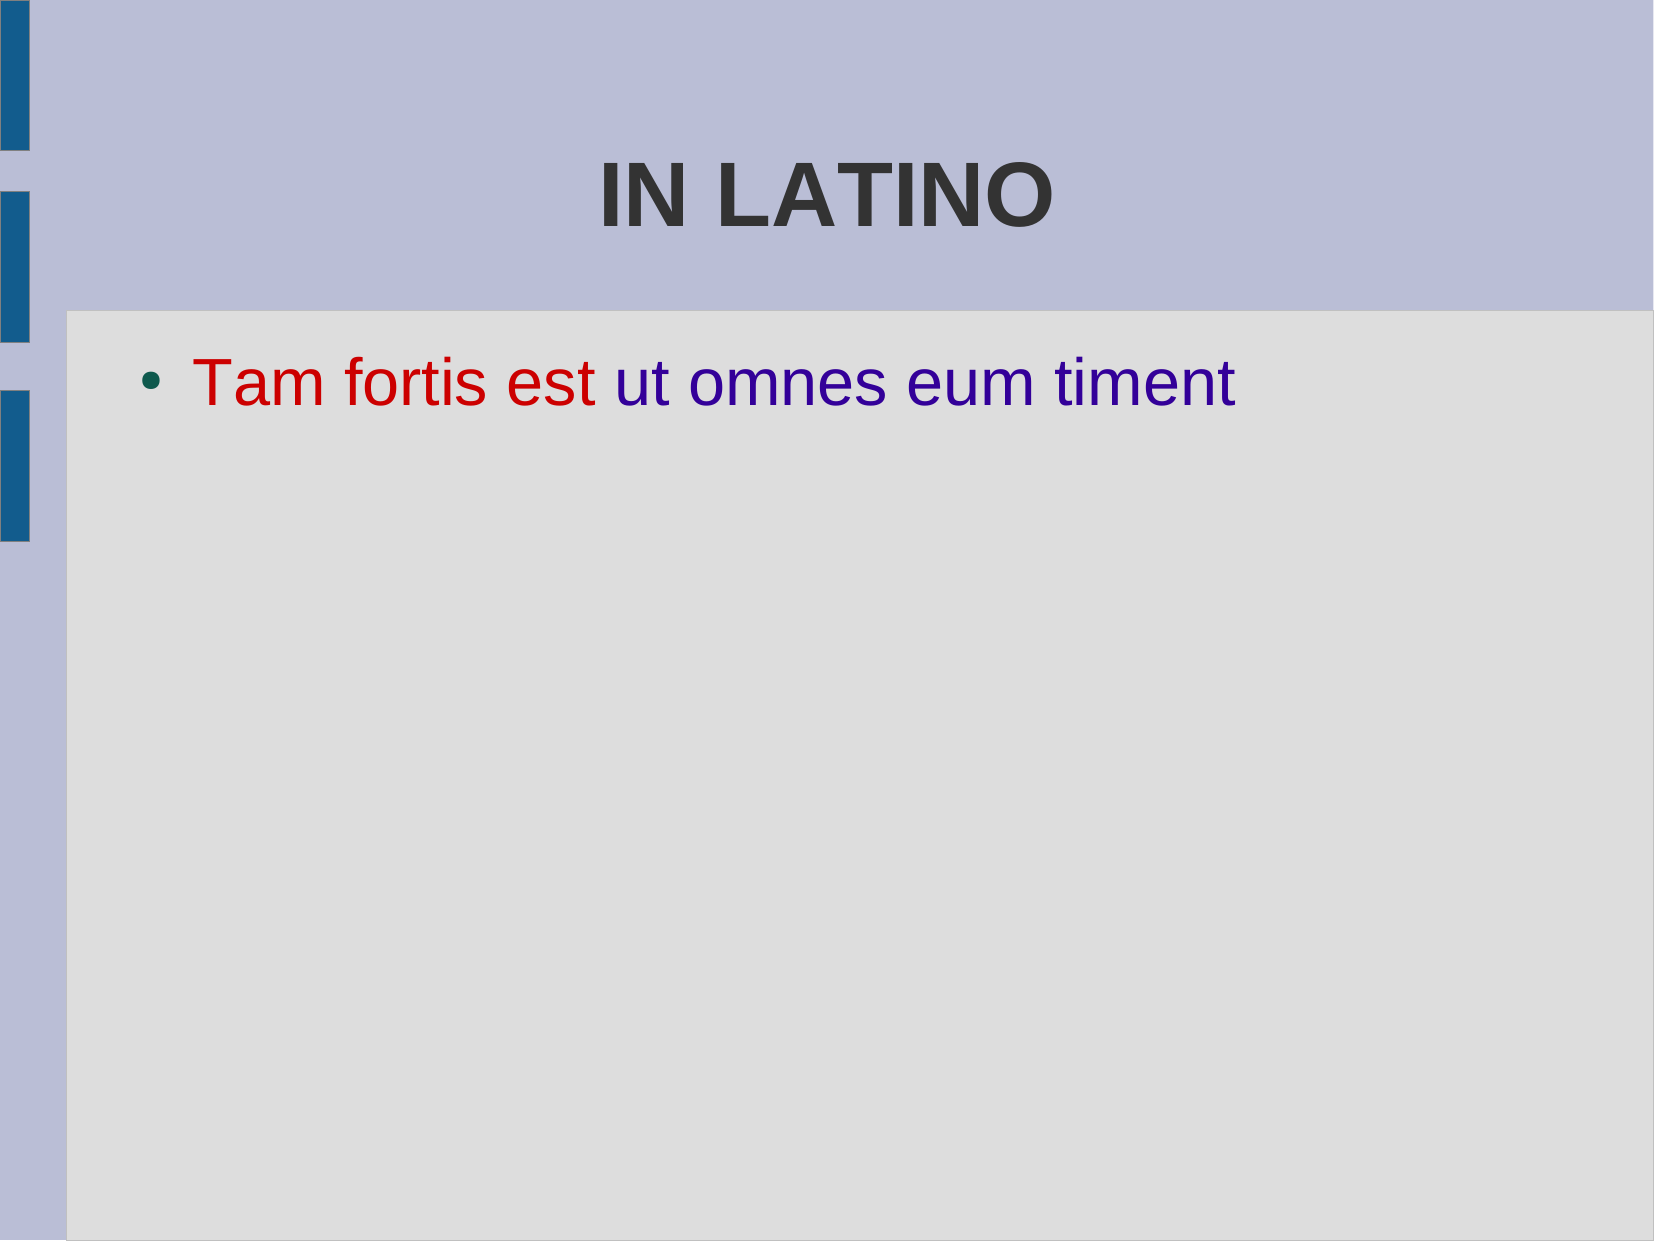

# IN LATINO
Tam fortis est ut omnes eum timent